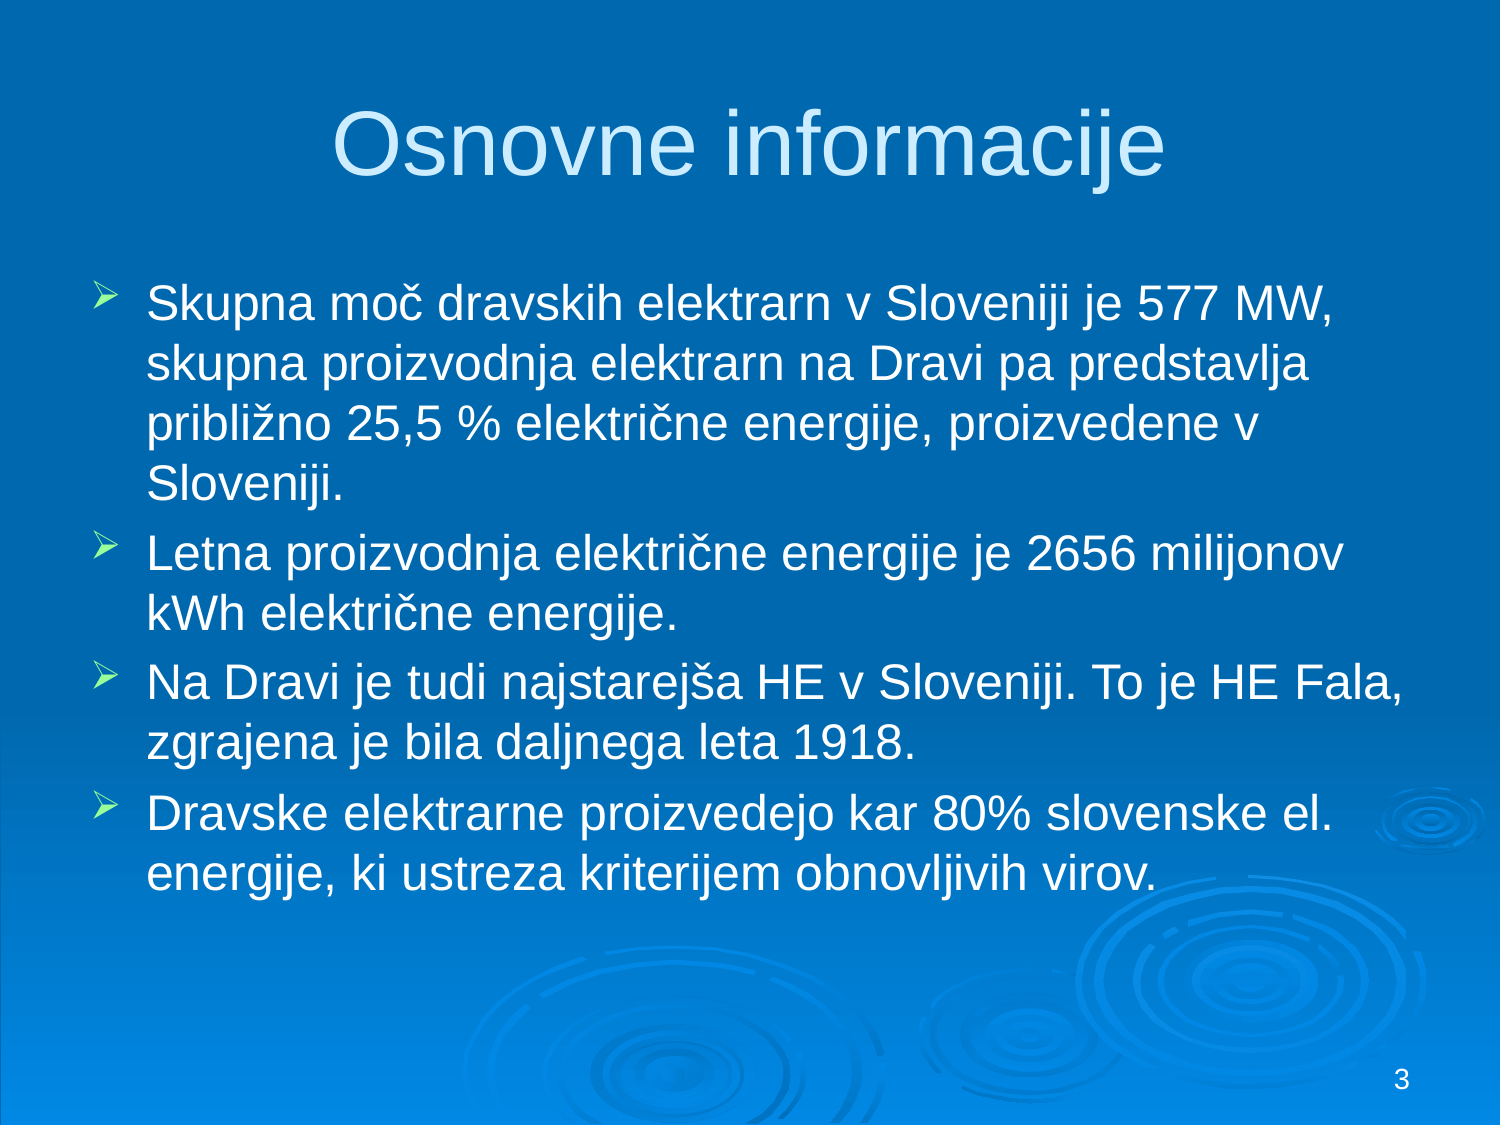

# Osnovne informacije
Skupna moč dravskih elektrarn v Sloveniji je 577 MW, skupna proizvodnja elektrarn na Dravi pa predstavlja približno 25,5 % električne energije, proizvedene v Sloveniji.
Letna proizvodnja električne energije je 2656 milijonov kWh električne energije.
Na Dravi je tudi najstarejša HE v Sloveniji. To je HE Fala, zgrajena je bila daljnega leta 1918.
Dravske elektrarne proizvedejo kar 80% slovenske el. energije, ki ustreza kriterijem obnovljivih virov.